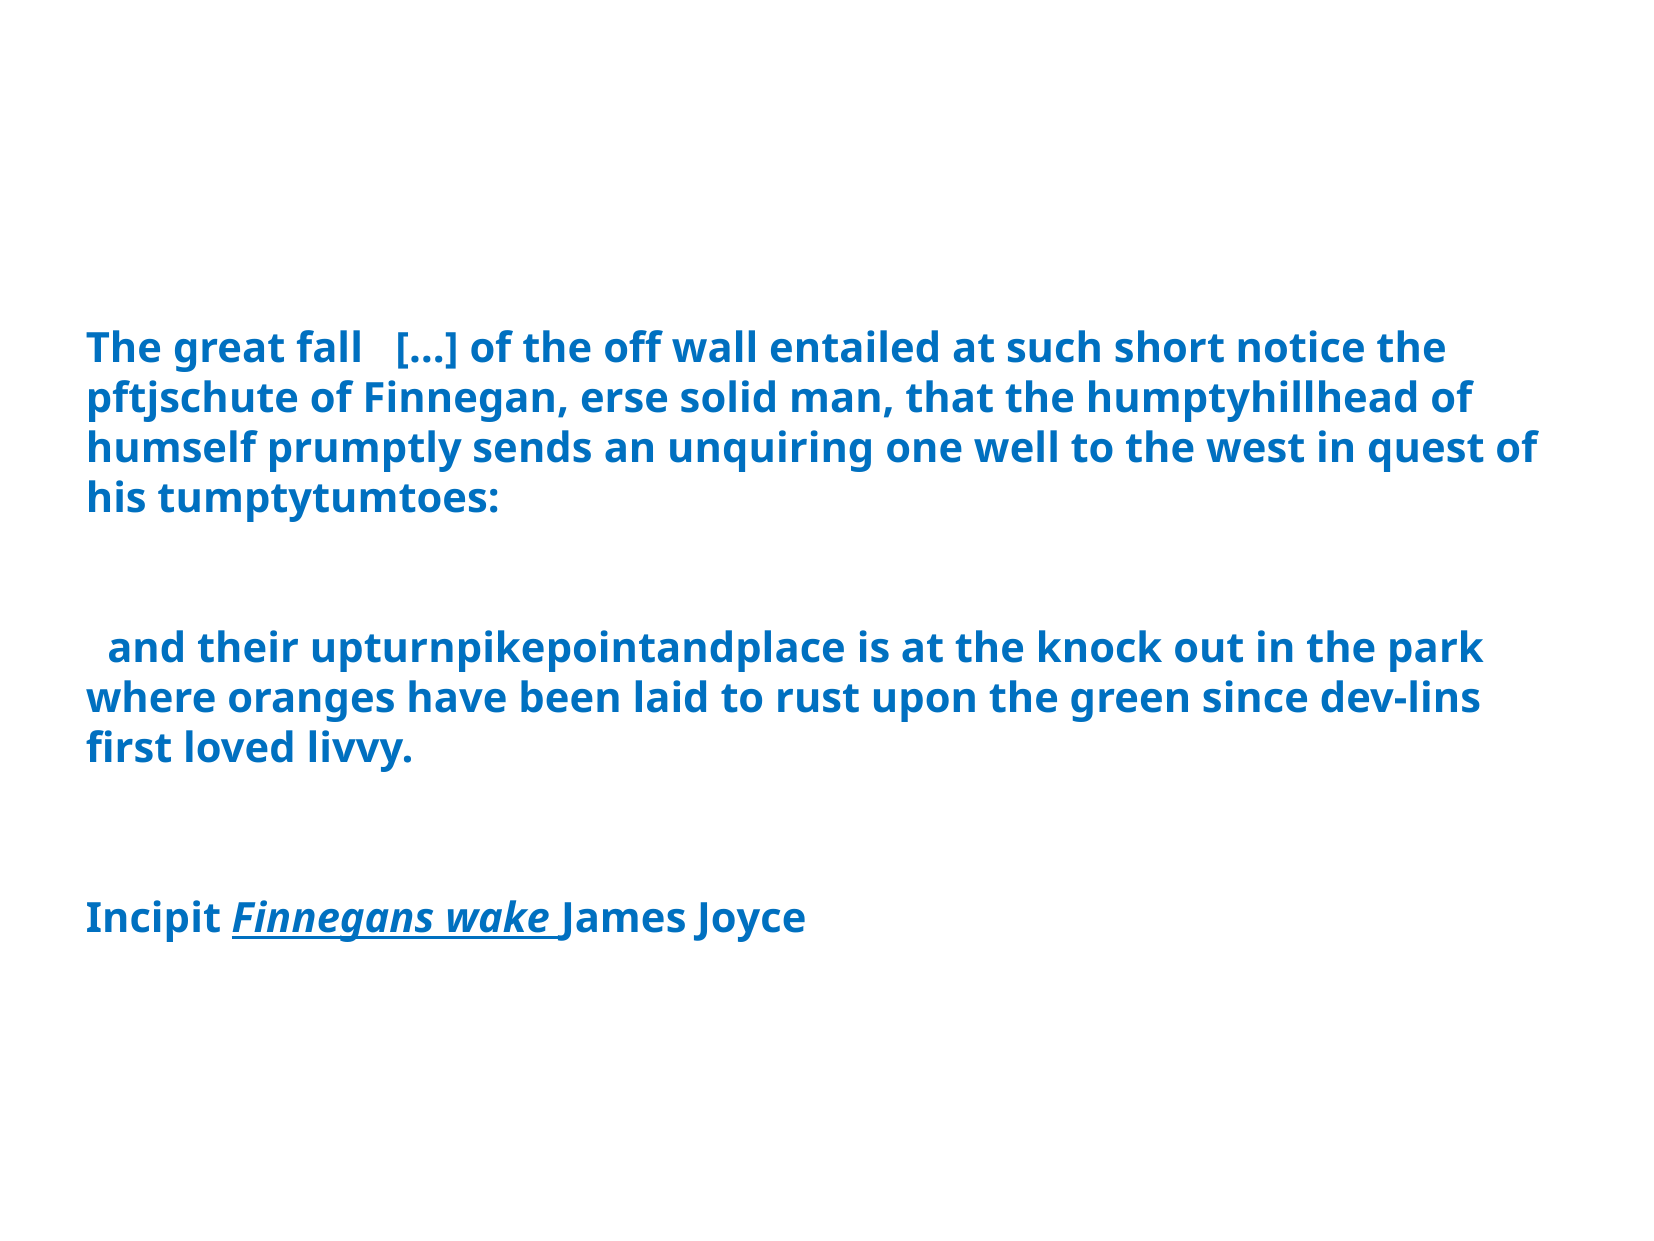

The great fall […] of the off wall entailed at such short notice the pftjschute of Finnegan, erse solid man, that the humptyhillhead of humself prumptly sends an unquiring one well to the west in quest of his tumptytumtoes:
 and their upturnpikepointandplace is at the knock out in the park where oranges have been laid to rust upon the green since dev-lins first loved livvy.
Incipit Finnegans wake James Joyce